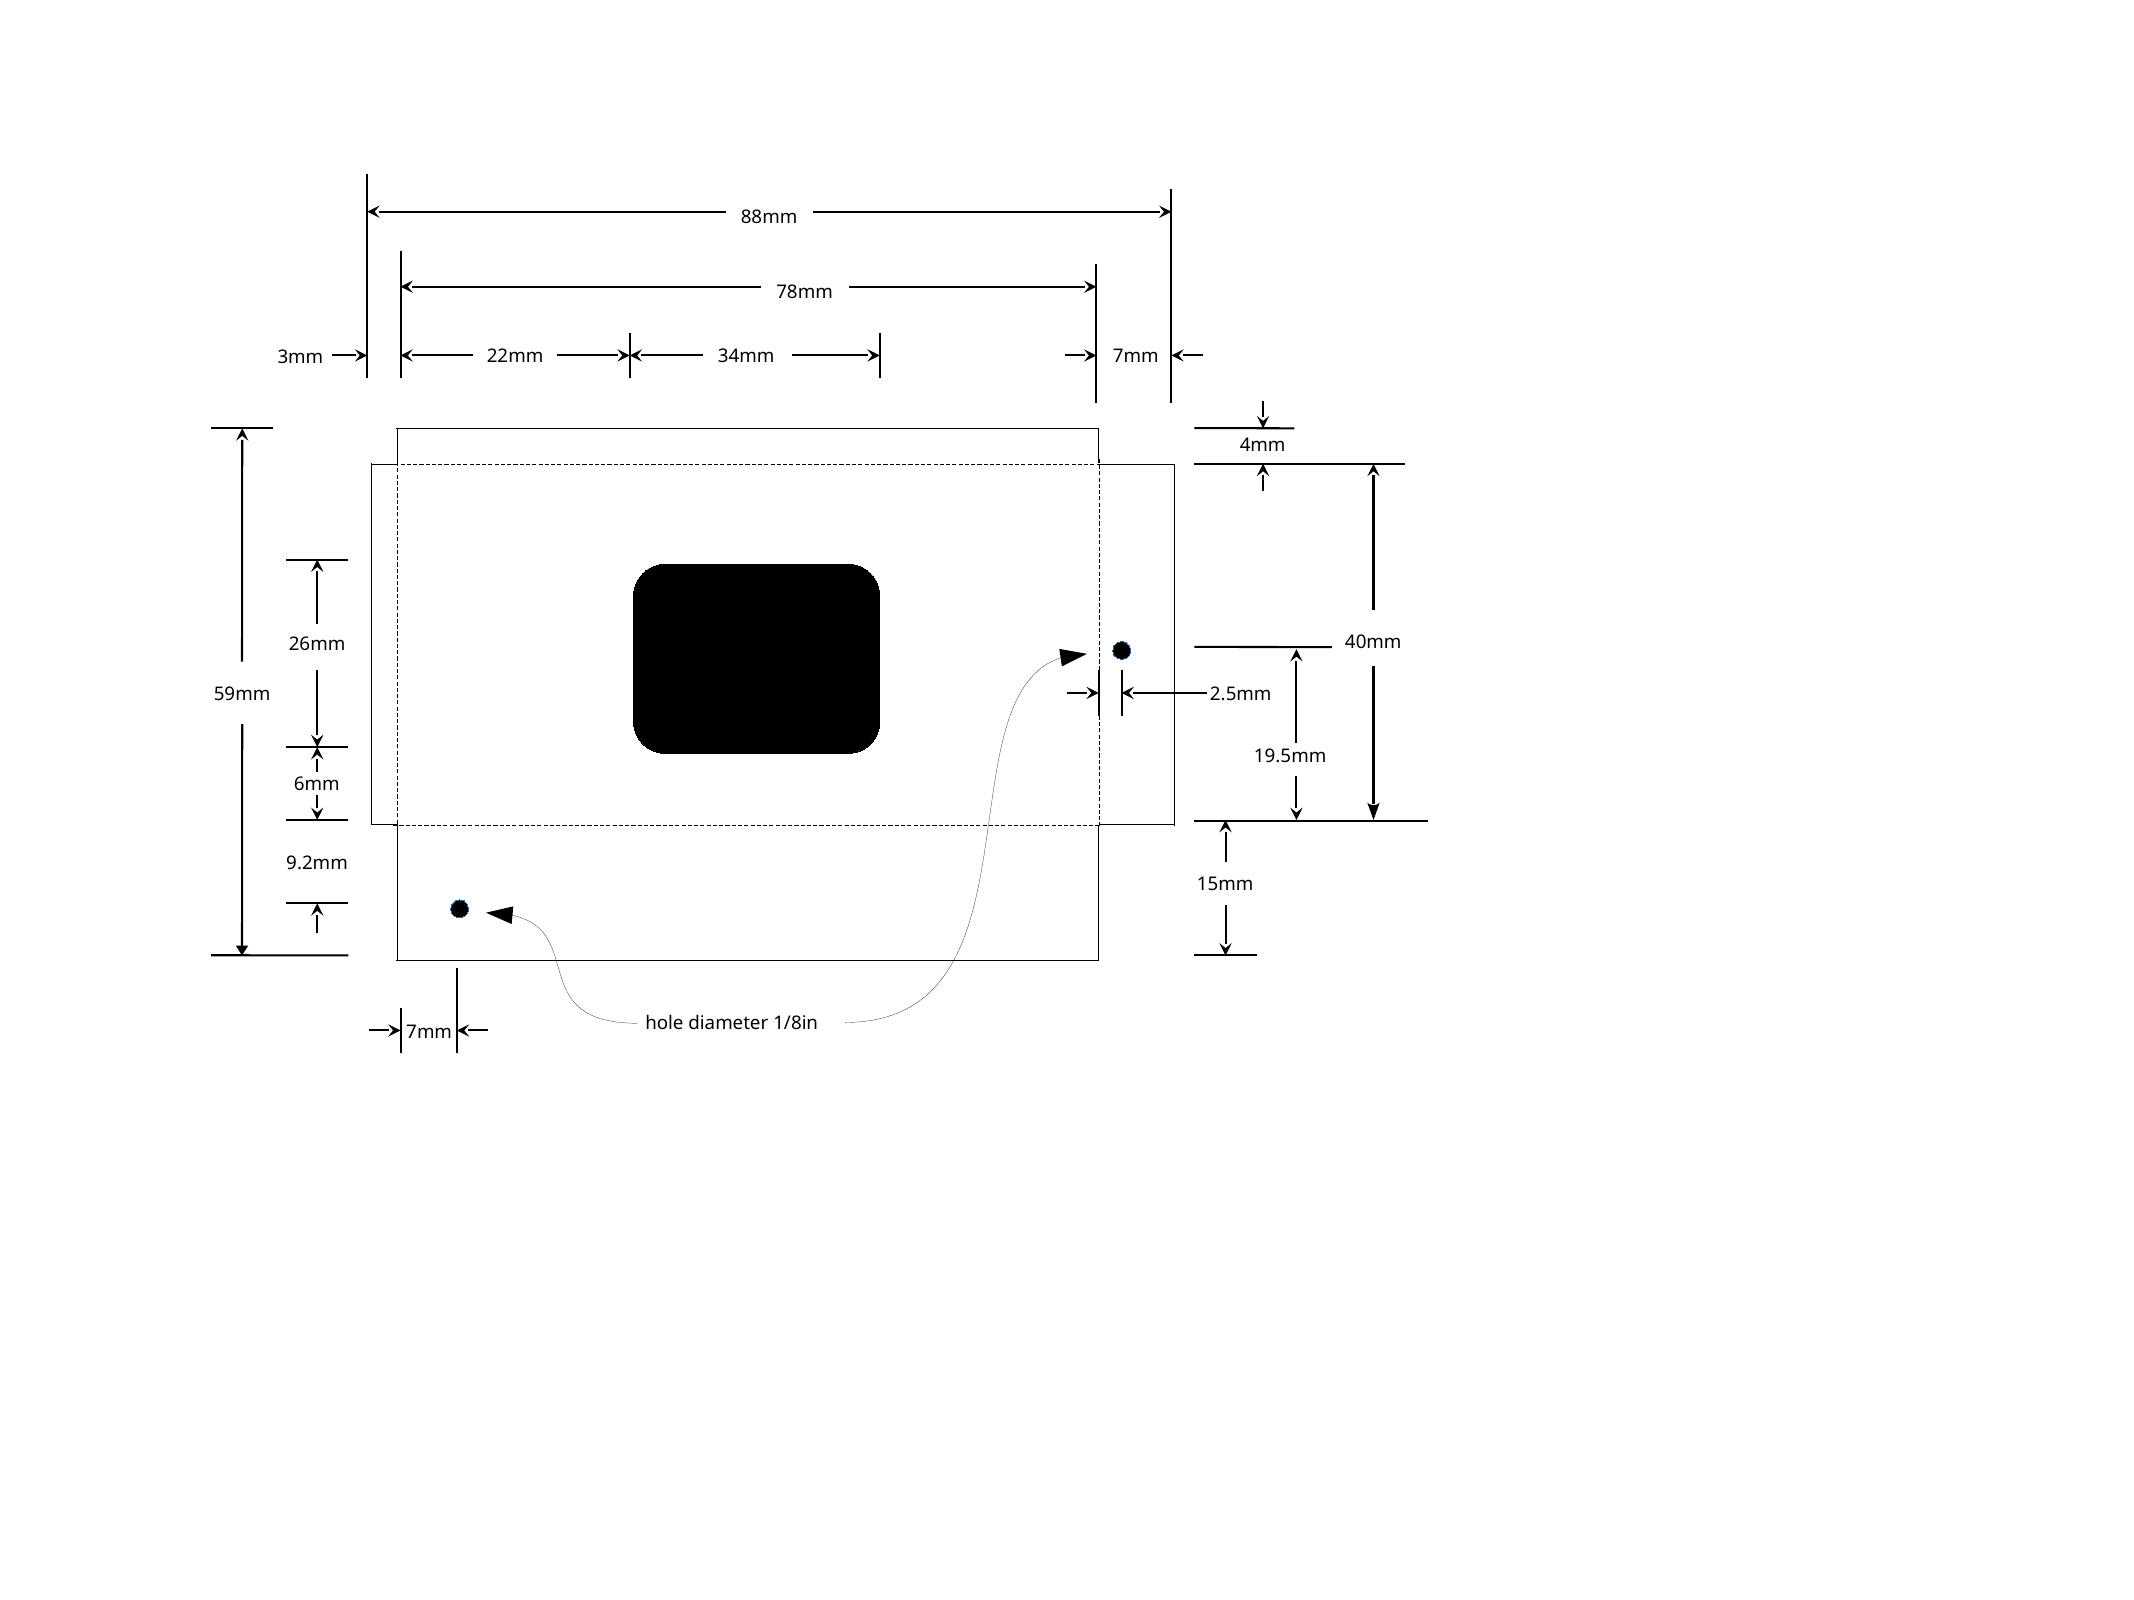

88mm
78mm
34mm
7mm
3mm
22mm
4mm
40mm
26mm
59mm
2.5mm
19.5mm
6mm
9.2mm
15mm
hole diameter 1/8in
7mm